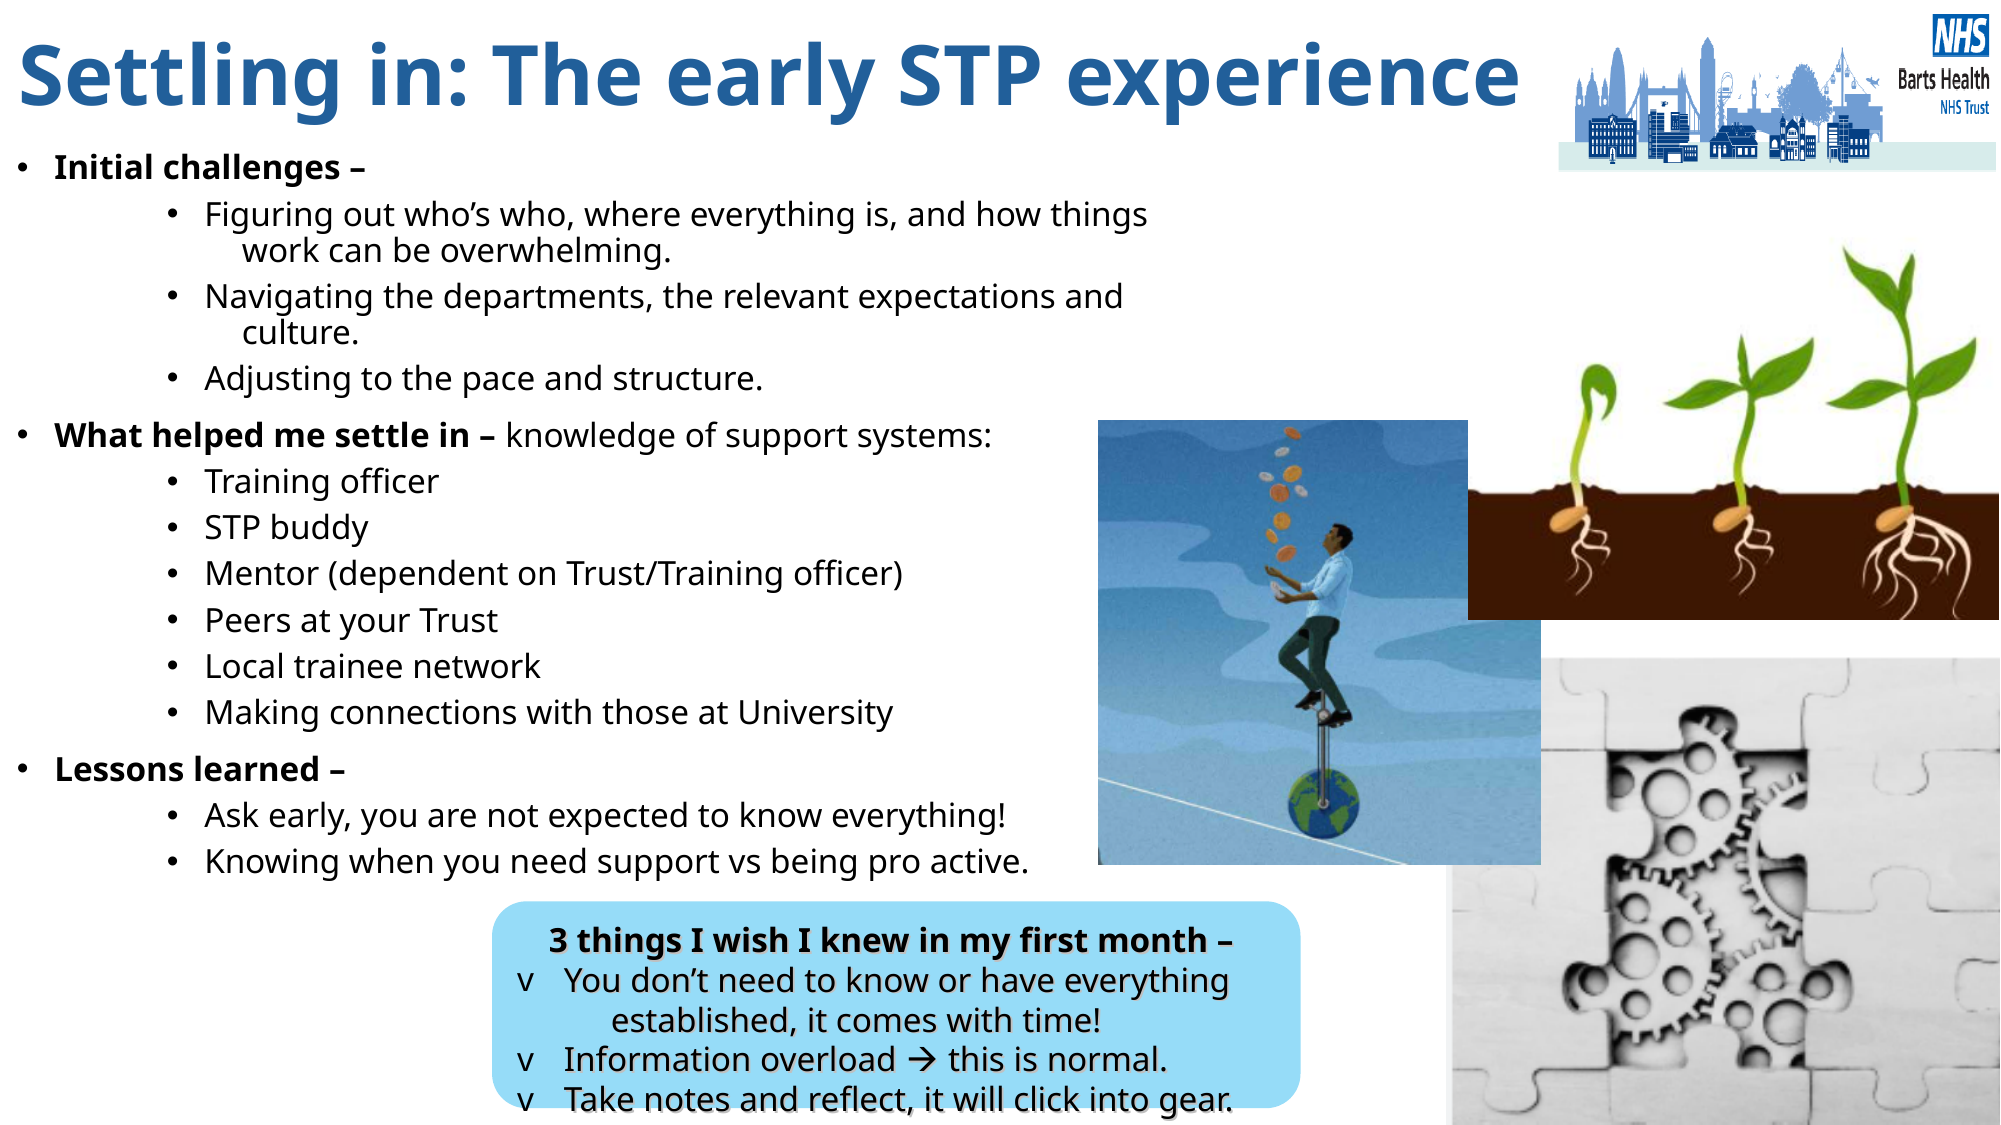

# Settling in: The early STP experience
Initial challenges –
Figuring out who’s who, where everything is, and how things work can be overwhelming.
Navigating the departments, the relevant expectations and culture.
Adjusting to the pace and structure.
What helped me settle in – knowledge of support systems:
Training officer
STP buddy
Mentor (dependent on Trust/Training officer)
Peers at your Trust
Local trainee network
Making connections with those at University
Lessons learned –
Ask early, you are not expected to know everything!
Knowing when you need support vs being pro active.
3 things I wish I knew in my first month –
You don’t need to know or have everything established, it comes with time!
Information overload  this is normal.
Take notes and reflect, it will click into gear.